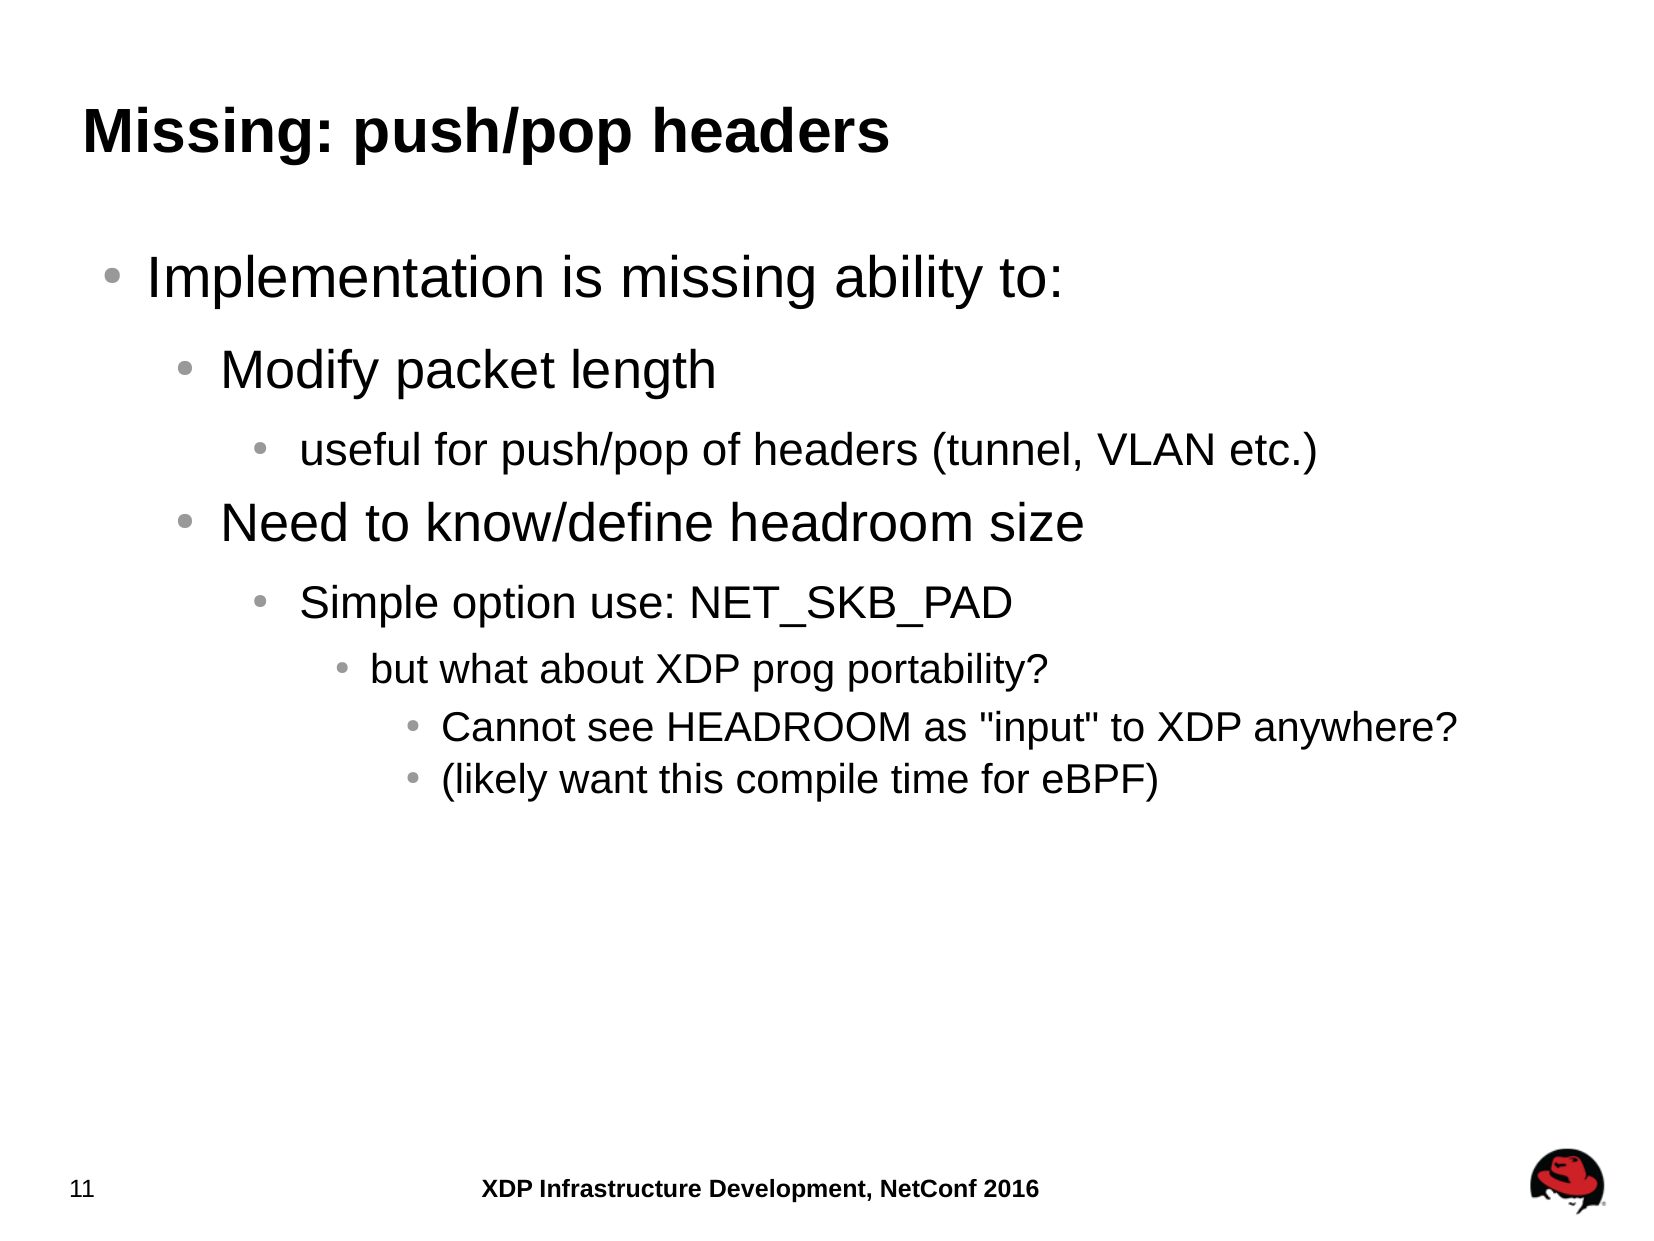

# Missing: push/pop headers
Implementation is missing ability to:
Modify packet length
useful for push/pop of headers (tunnel, VLAN etc.)
Need to know/define headroom size
Simple option use: NET_SKB_PAD
but what about XDP prog portability?
Cannot see HEADROOM as "input" to XDP anywhere?
(likely want this compile time for eBPF)